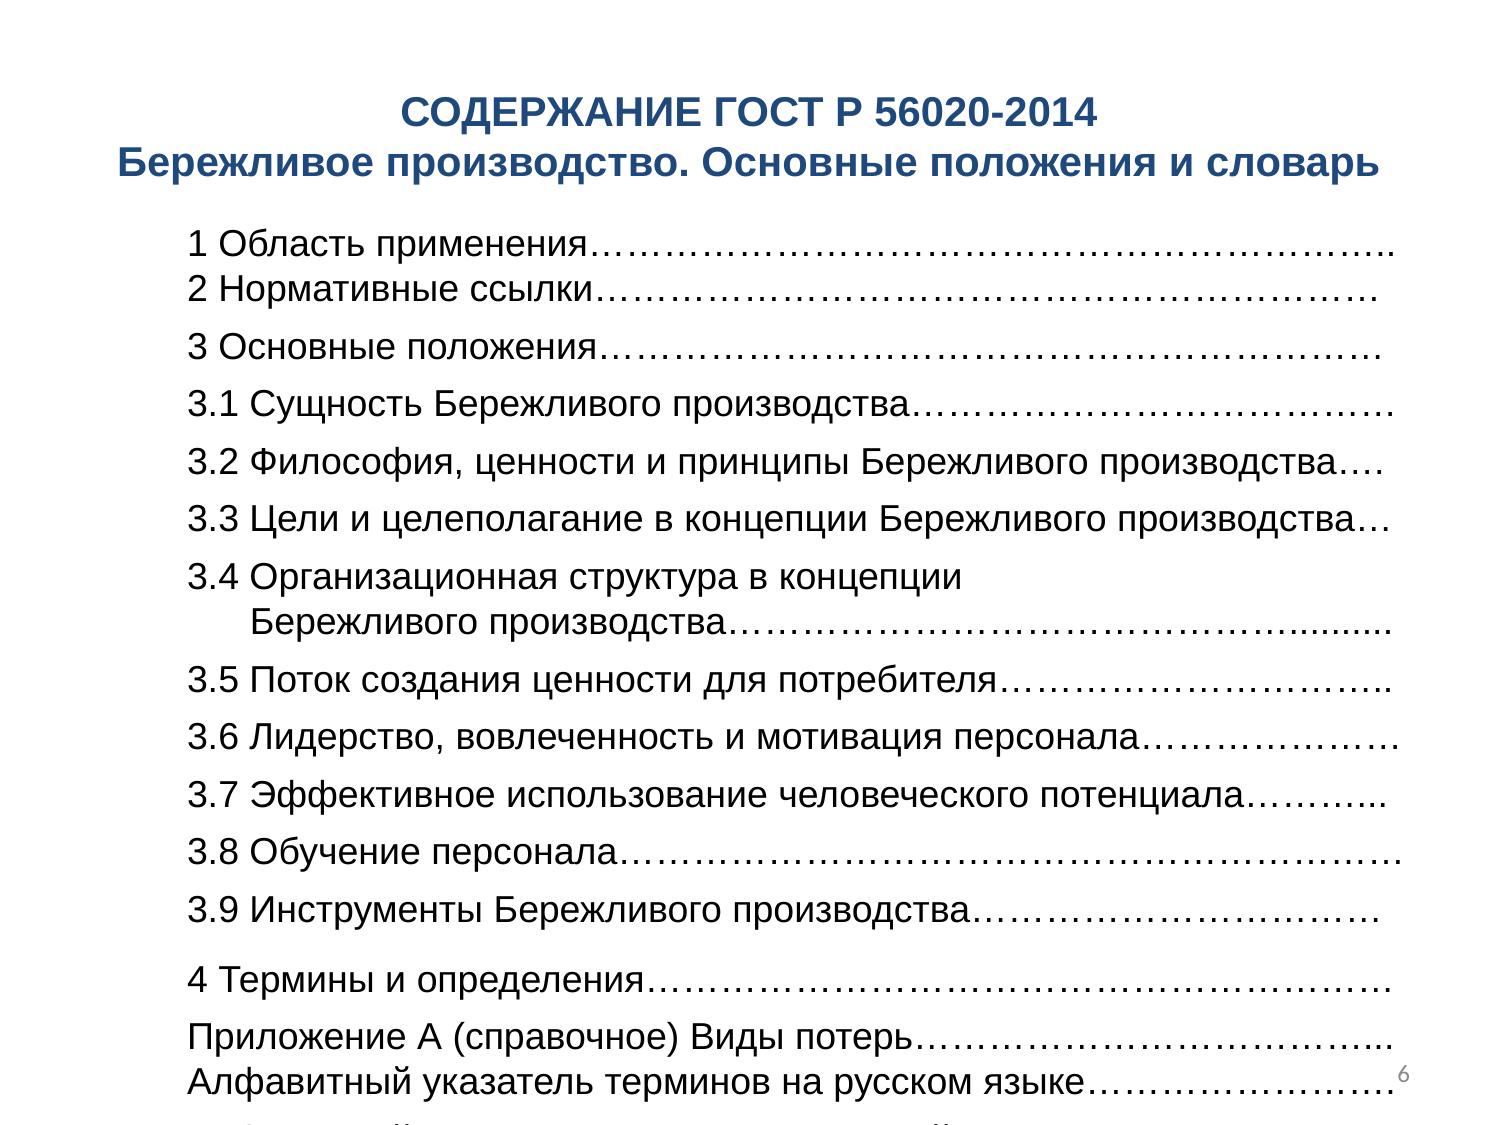

СОДЕРЖАНИЕ ГОСТ Р 56020-2014
Бережливое производство. Основные положения и словарь
1 Область применения………………………………………………………..
2 Нормативные ссылки………………………………………………………
3 Основные положения………………………………………………………
3.1 Сущность Бережливого производства…………………………………
3.2 Философия, ценности и принципы Бережливого производства….
3.3 Цели и целеполагание в концепции Бережливого производства…
3.4 Организационная структура в концепции
 Бережливого производства………………………………………..........
3.5 Поток создания ценности для потребителя…………………………..
3.6 Лидерство, вовлеченность и мотивация персонала…………………
3.7 Эффективное использование человеческого потенциала………...
3.8 Обучение персонала………………………………………………………
3.9 Инструменты Бережливого производства……………………………
4 Термины и определения……………………………………………………
Приложение А (справочное) Виды потерь………………………………... Алфавитный указатель терминов на русском языке…………………….
Алфавитный указатель терминов на английском языке………………..
Библиография…………………………………………………………………..